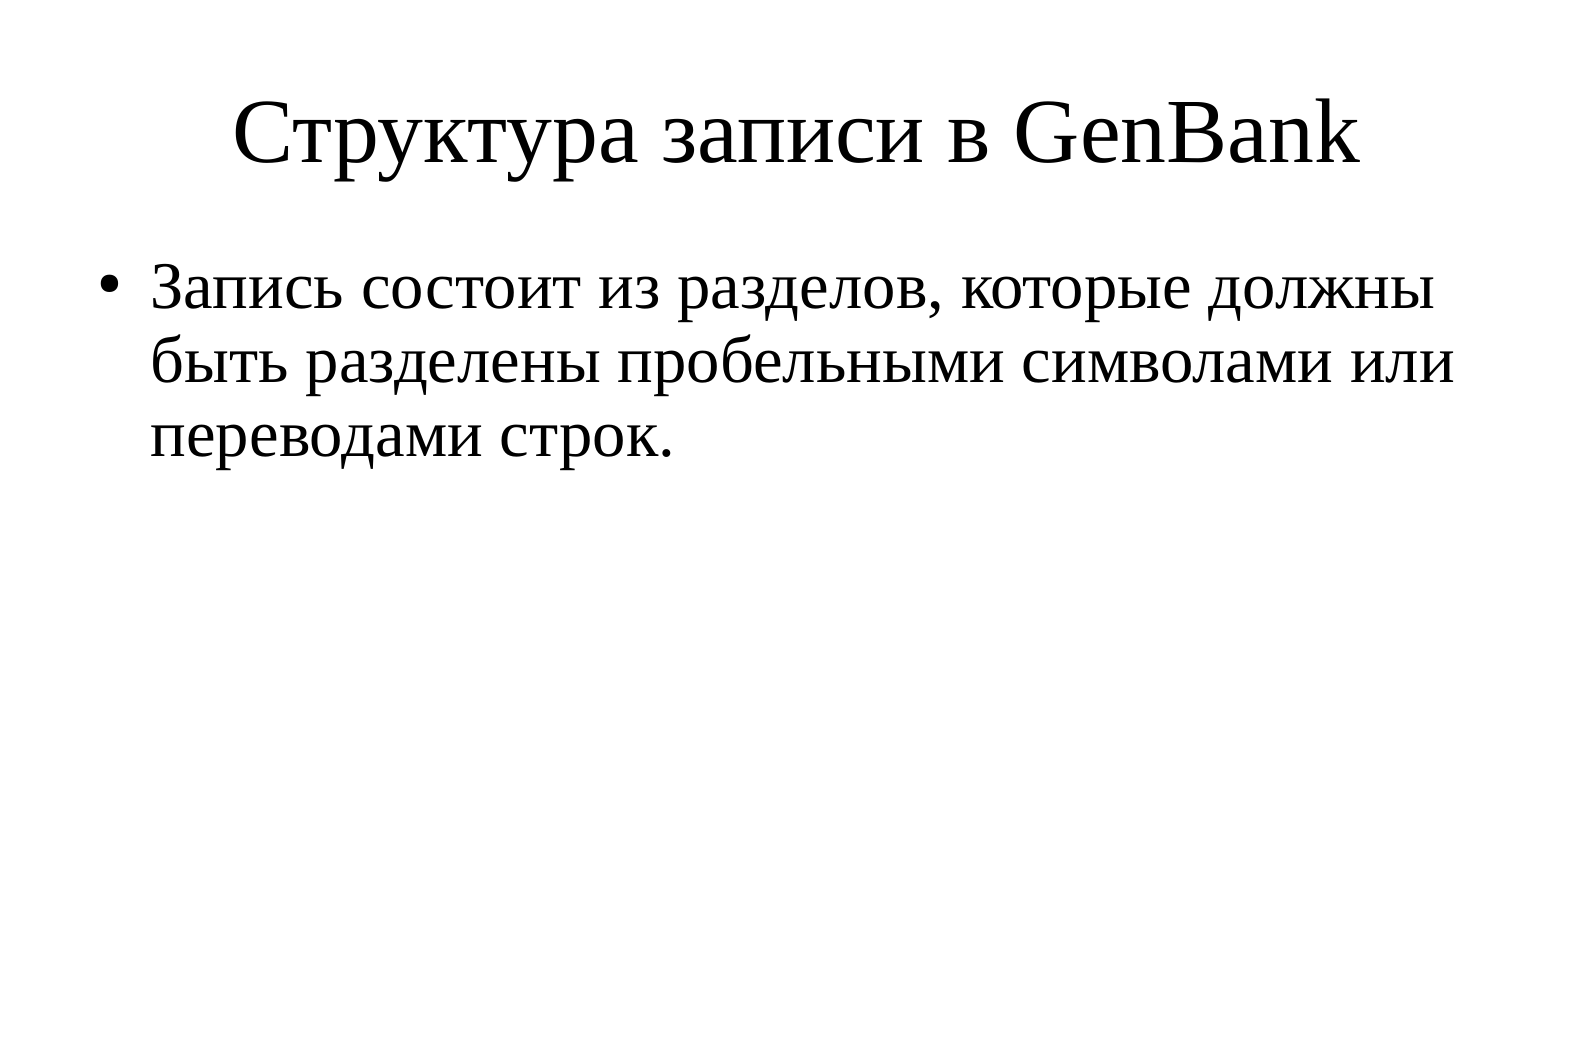

# Структура записи в GenBank
Запись состоит из разделов, которые должны быть разделены пробельными символами или переводами строк.